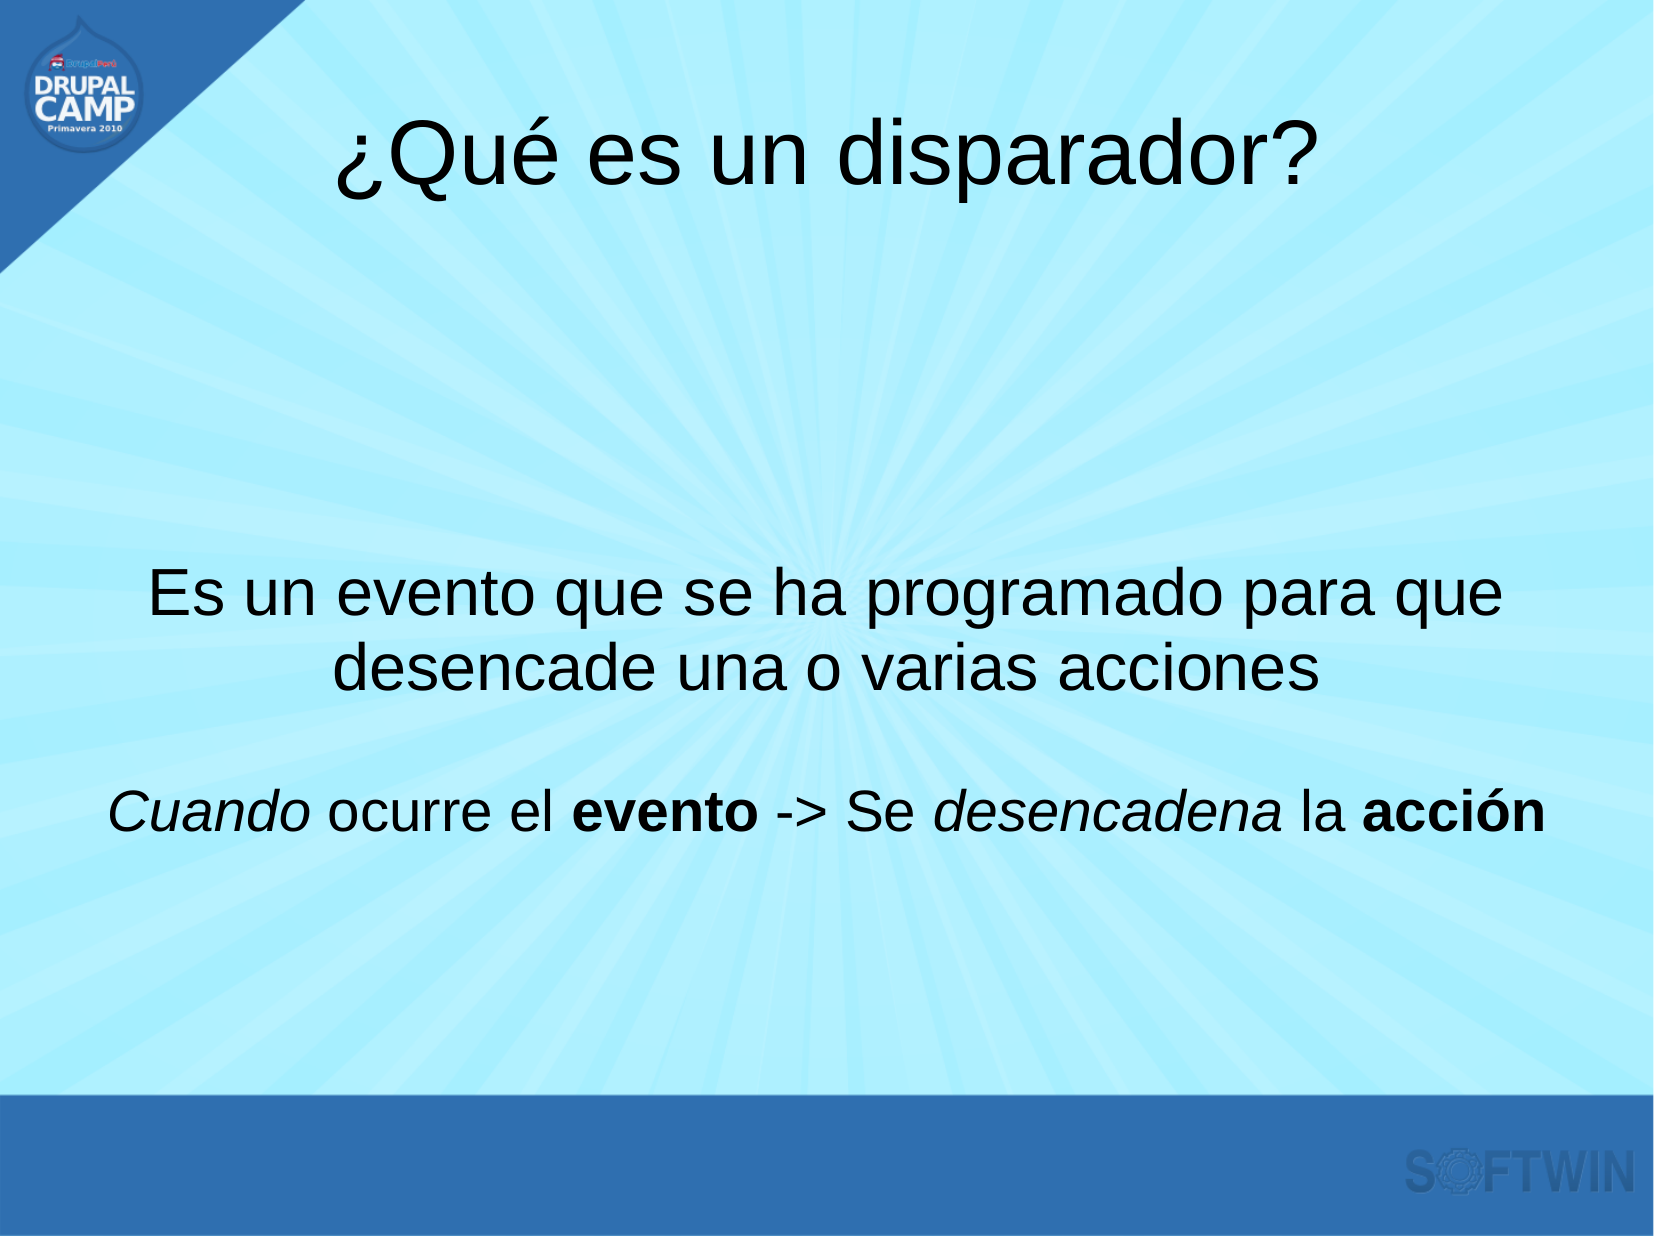

# ¿Qué es un disparador?
Es un evento que se ha programado para que desencade una o varias acciones
Cuando ocurre el evento -> Se desencadena la acción